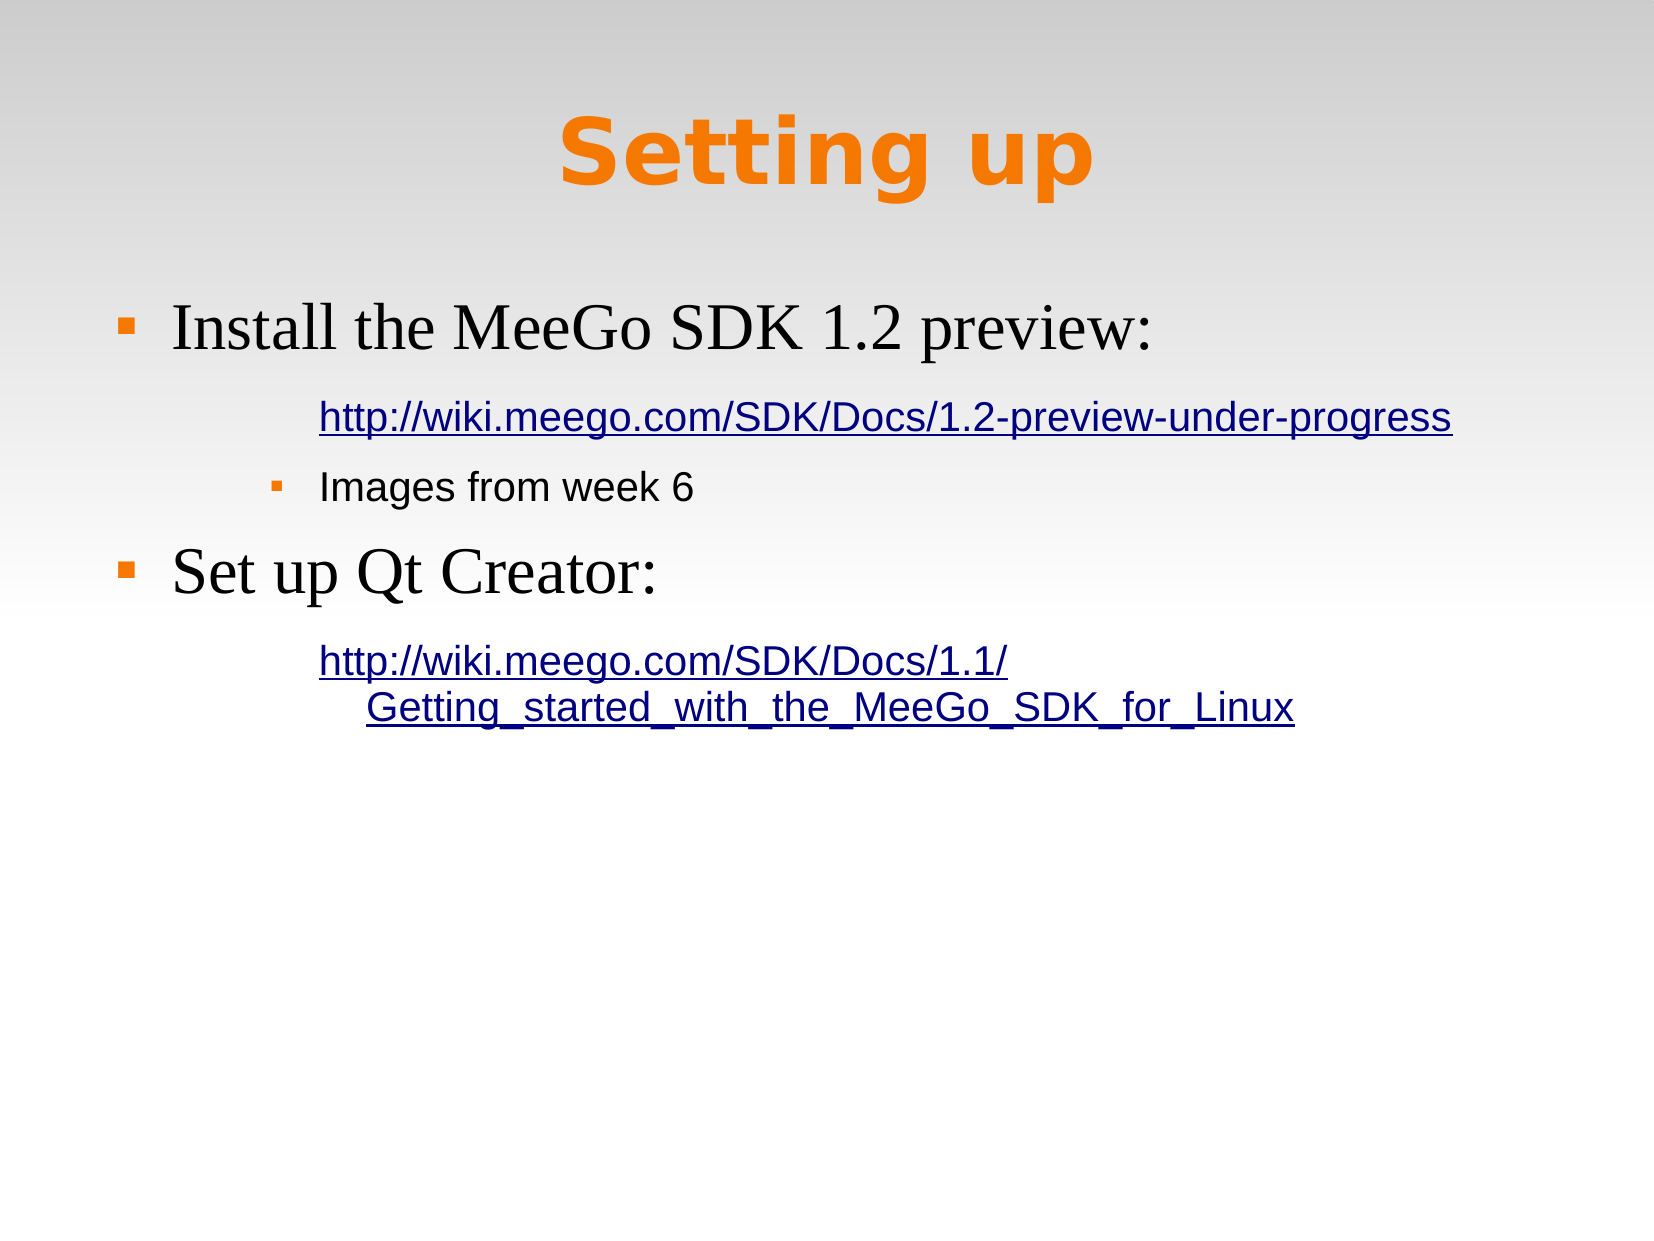

# Setting up
Install the MeeGo SDK 1.2 preview:
http://wiki.meego.com/SDK/Docs/1.2-preview-under-progress
Images from week 6
Set up Qt Creator:
http://wiki.meego.com/SDK/Docs/1.1/
Getting_started_with_the_MeeGo_SDK_for_Linux